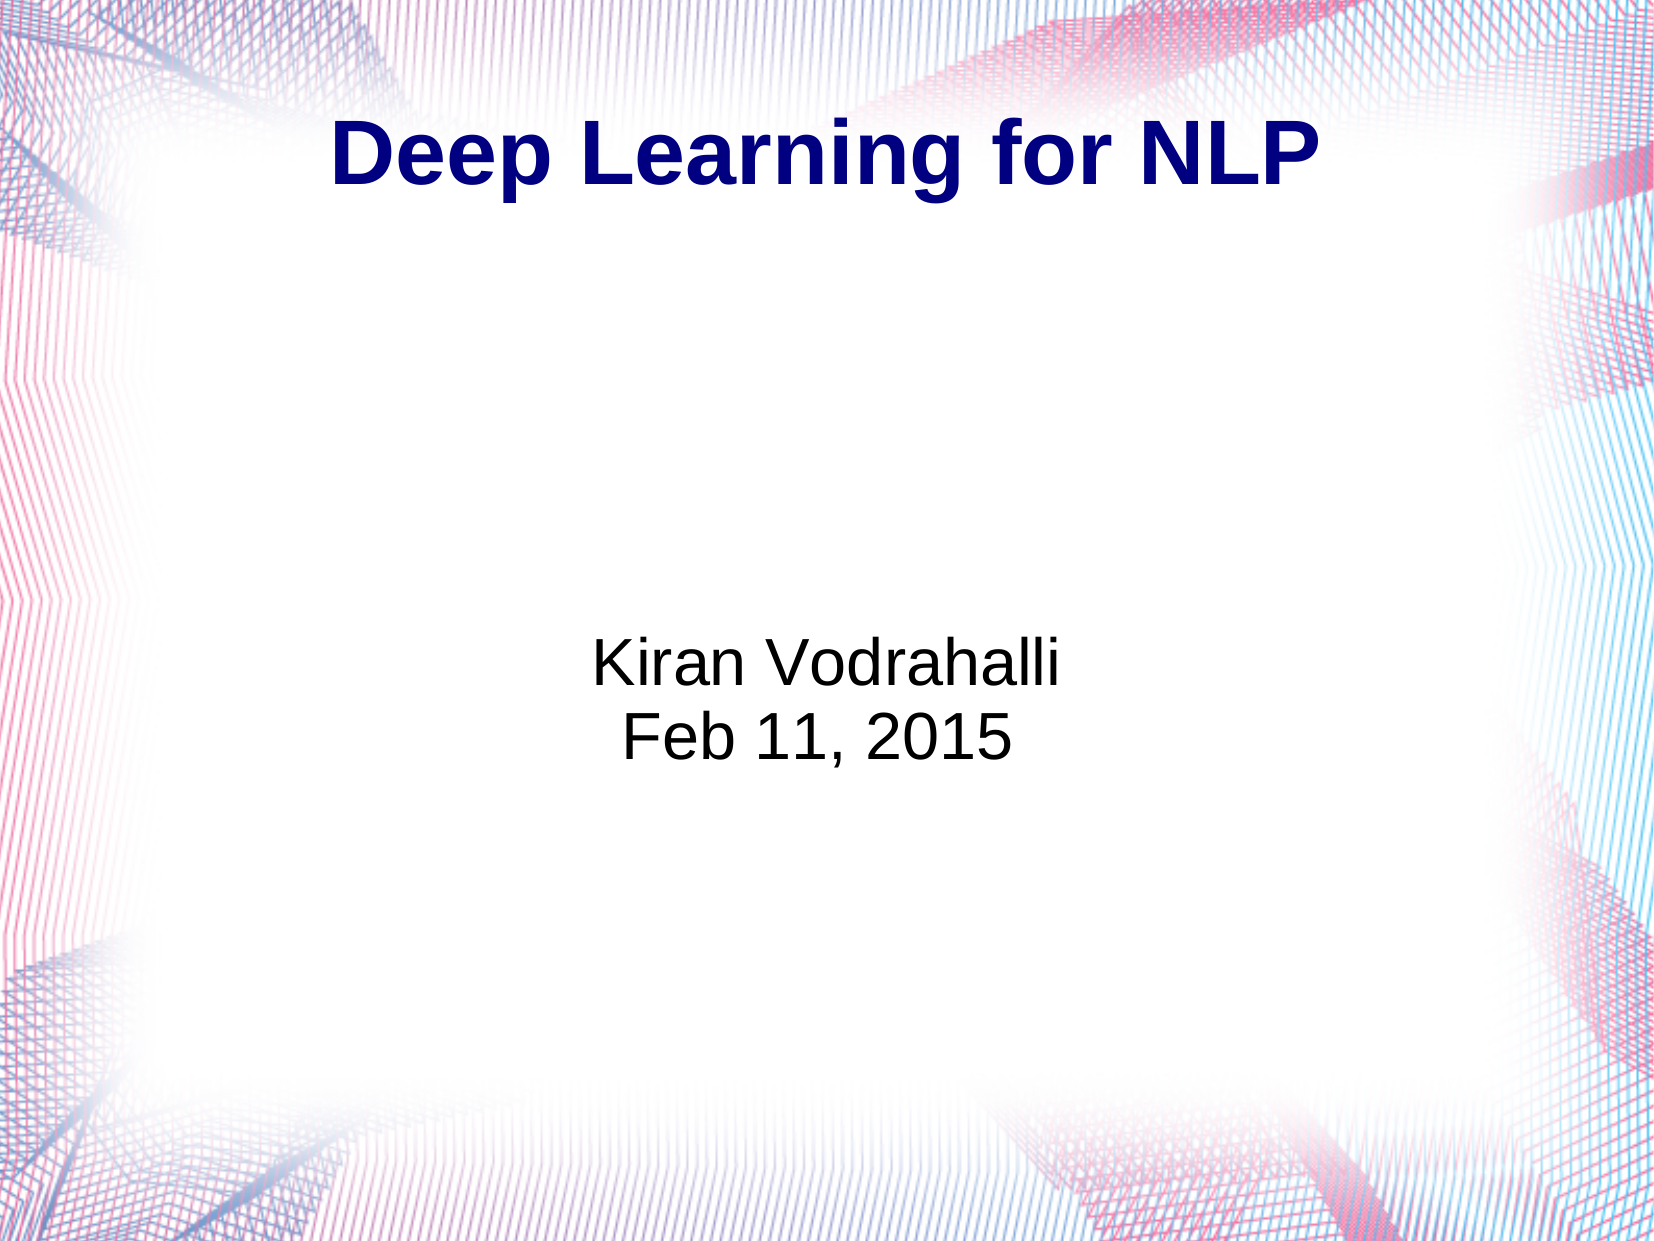

# Deep Learning for NLP
Kiran Vodrahalli
Feb 11, 2015